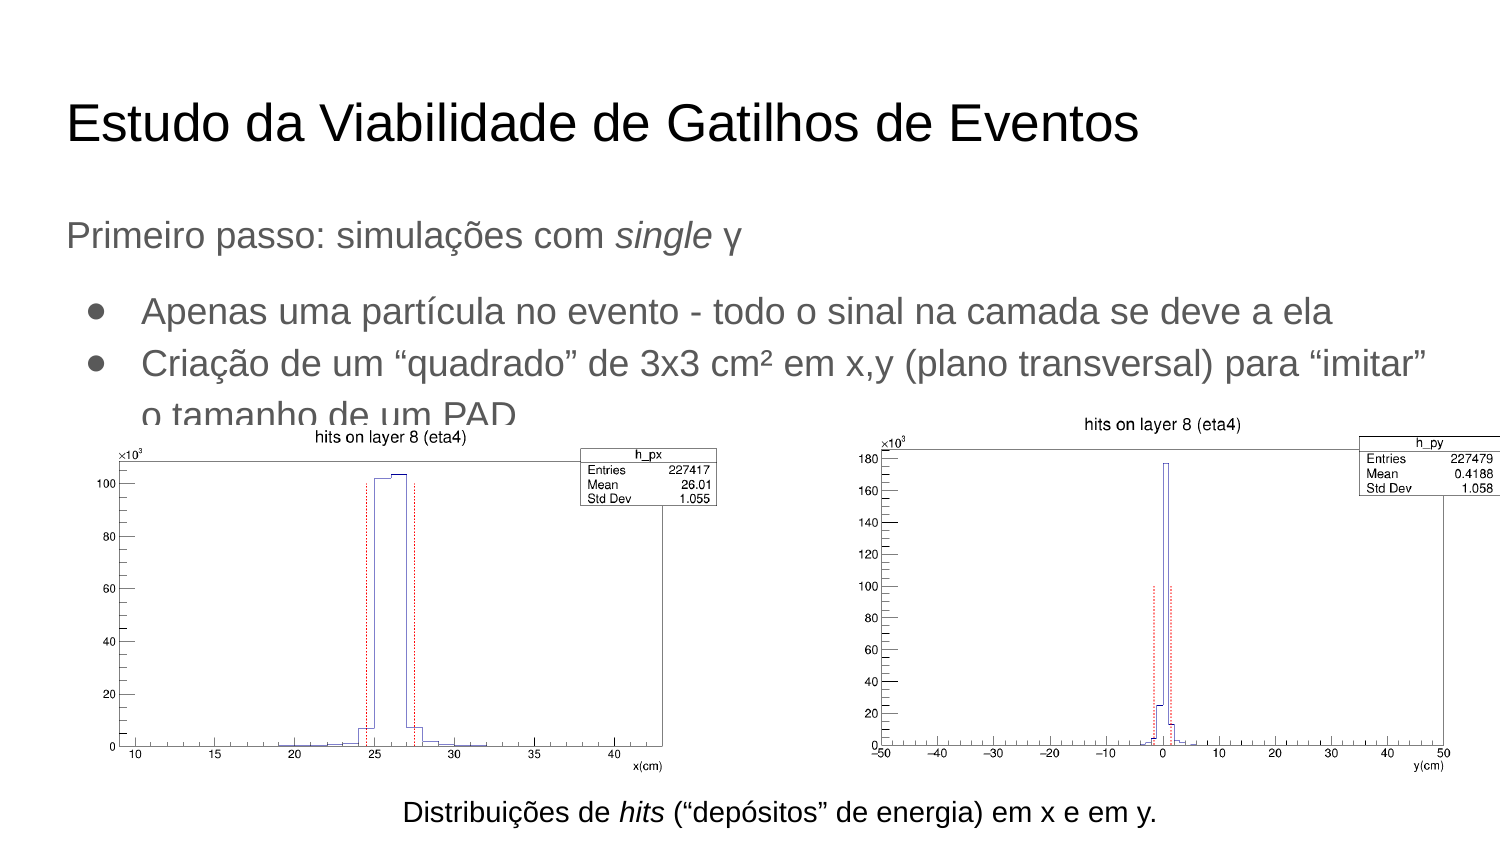

# Estudo da Viabilidade de Gatilhos de Eventos
Primeiro passo: simulações com single γ
Apenas uma partícula no evento - todo o sinal na camada se deve a ela
Criação de um “quadrado” de 3x3 cm² em x,y (plano transversal) para “imitar” o tamanho de um PAD
Distribuições de hits (“depósitos” de energia) em x e em y.